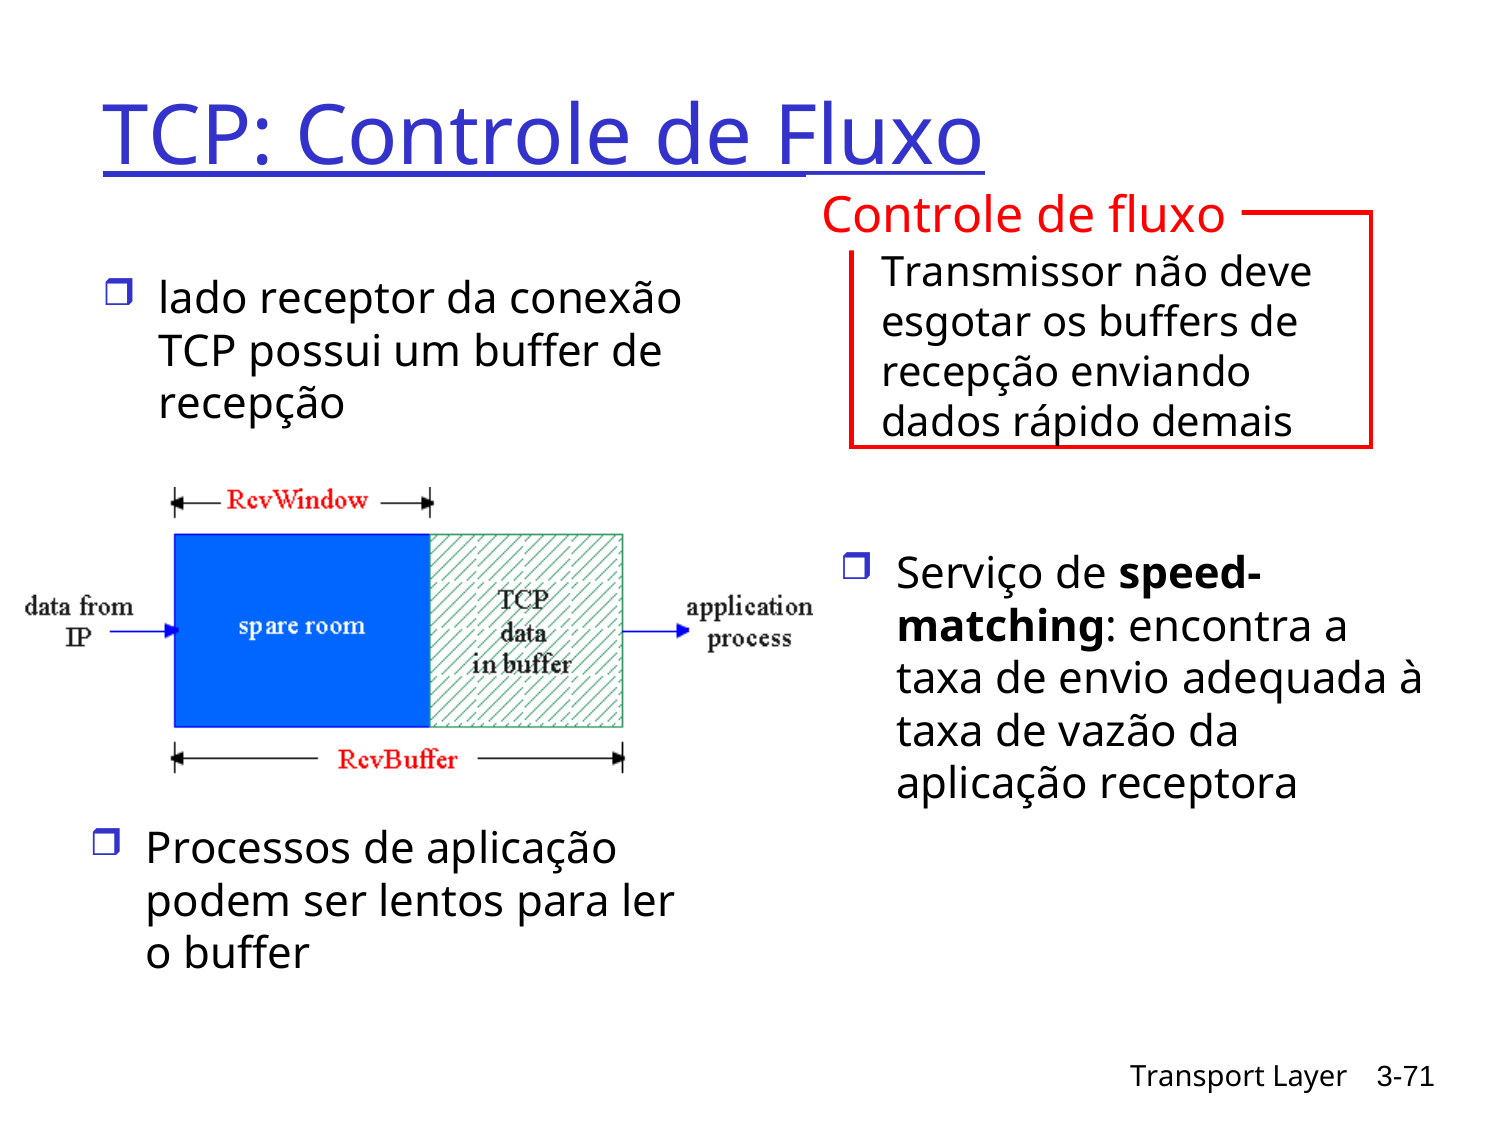

# TCP: Controle de Fluxo
Controle de fluxo
Transmissor não deve esgotar os buffers de recepção enviando dados rápido demais
lado receptor da conexão TCP possui um buffer de recepção
Serviço de speed-matching: encontra a taxa de envio adequada à taxa de vazão da aplicação receptora
Processos de aplicação podem ser lentos para ler o buffer
Transport Layer